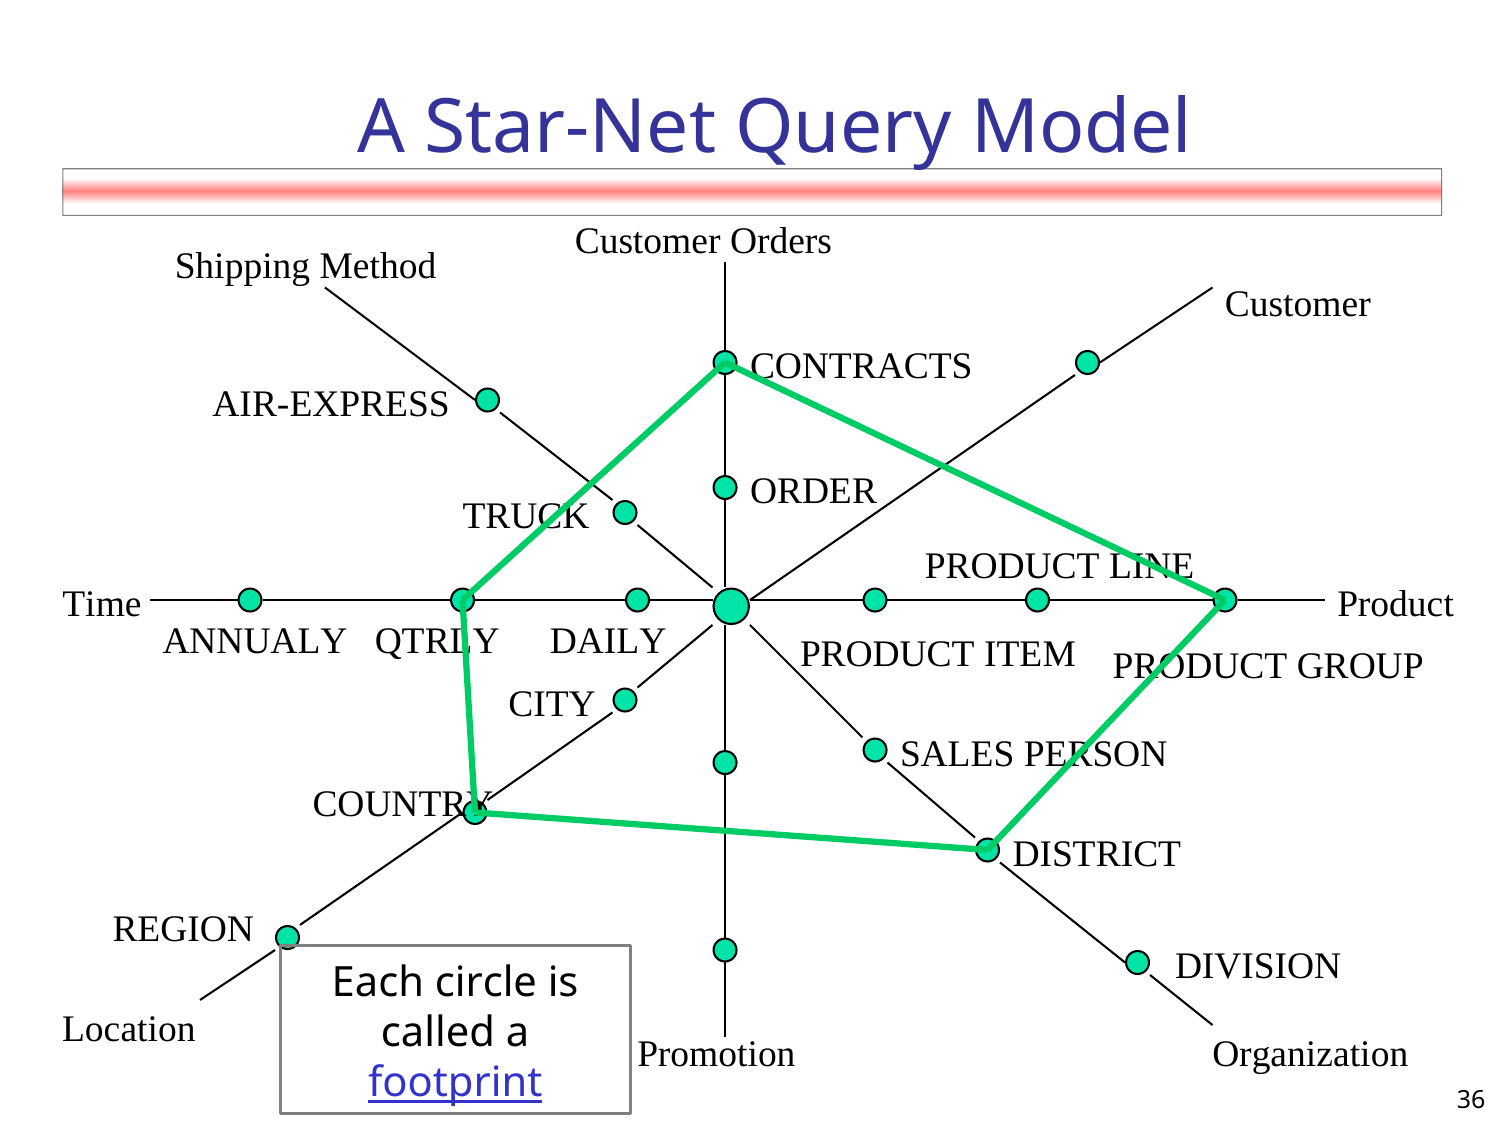

# A Star-Net Query Model
Customer Orders
Shipping Method
Customer
CONTRACTS
AIR-EXPRESS
ORDER
TRUCK
PRODUCT LINE
Time
Product
ANNUALY
QTRLY
DAILY
PRODUCT ITEM
PRODUCT GROUP
CITY
SALES PERSON
COUNTRY
DISTRICT
REGION
DIVISION
Each circle is called a footprint
Location
Promotion
Organization